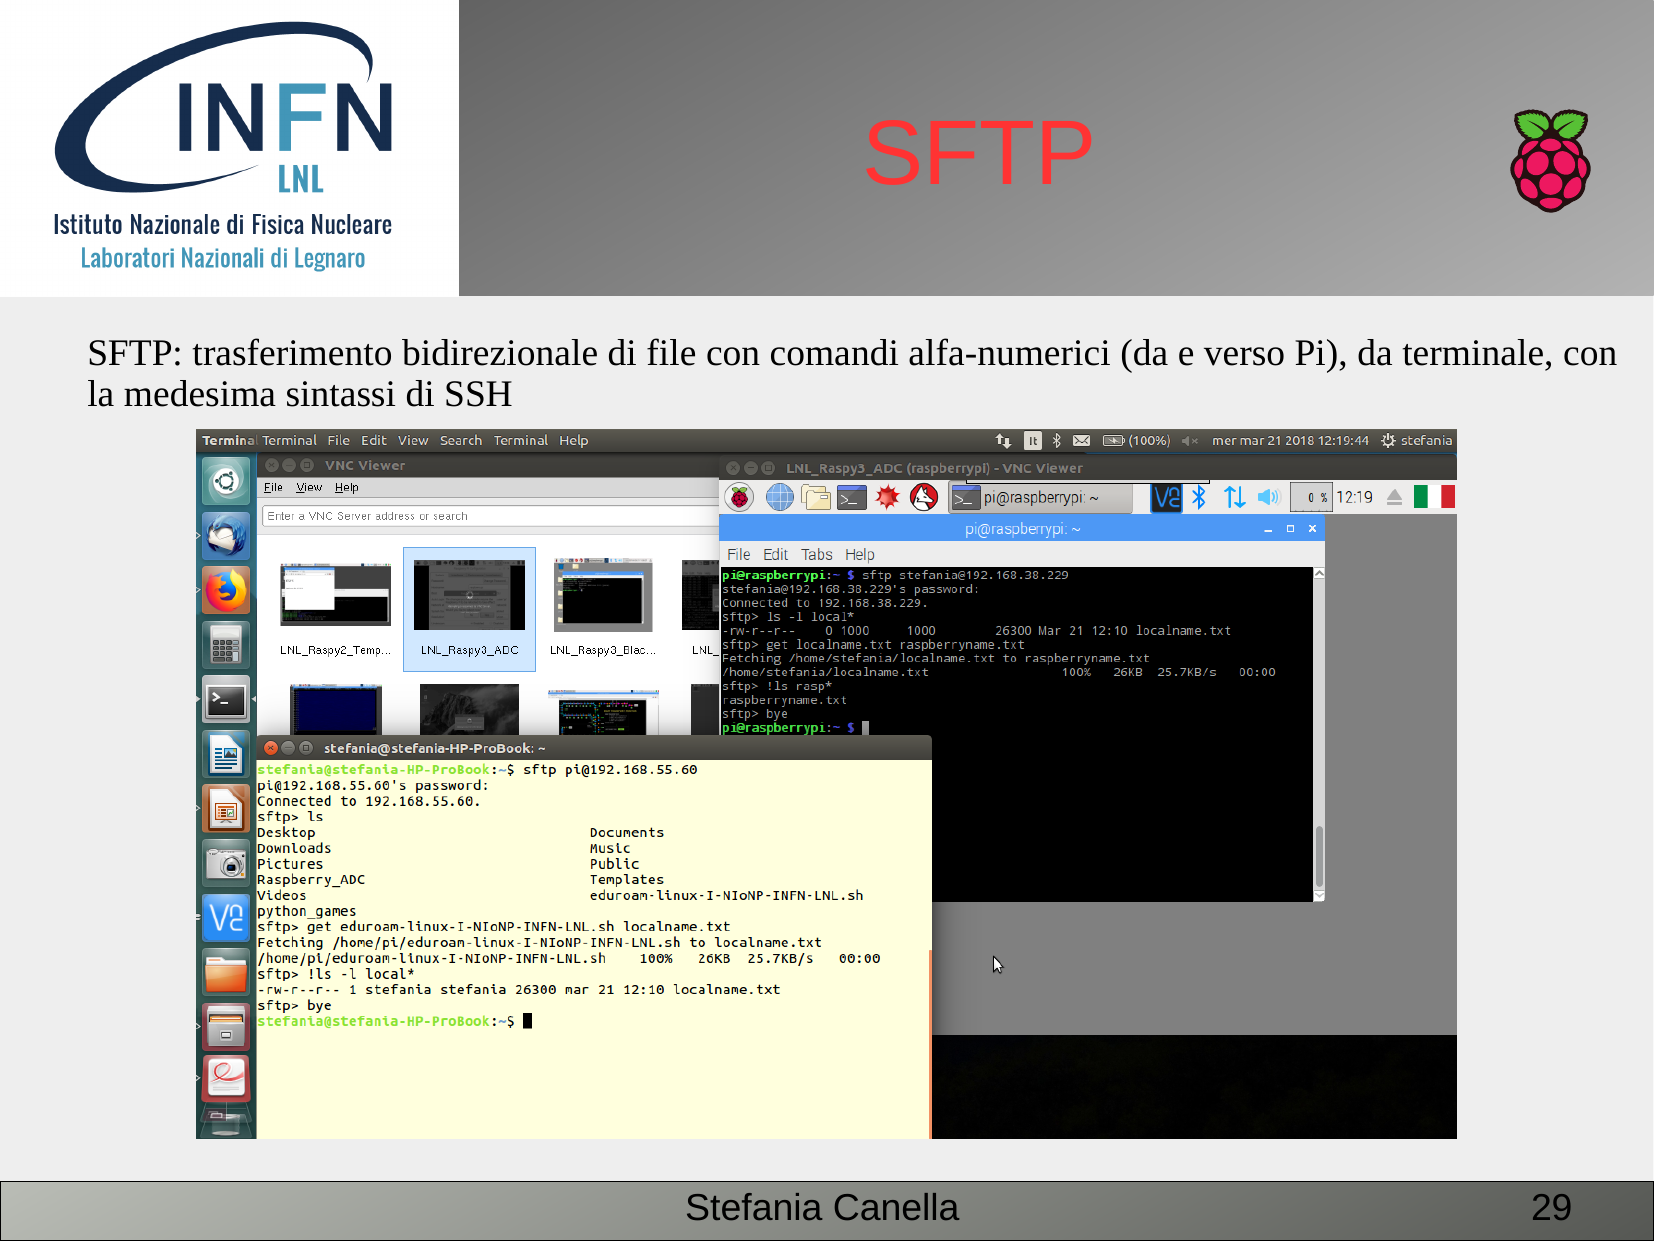

# SFTP
SFTP: trasferimento bidirezionale di file con comandi alfa-numerici (da e verso Pi), da terminale, con la medesima sintassi di SSH
Stefania Canella